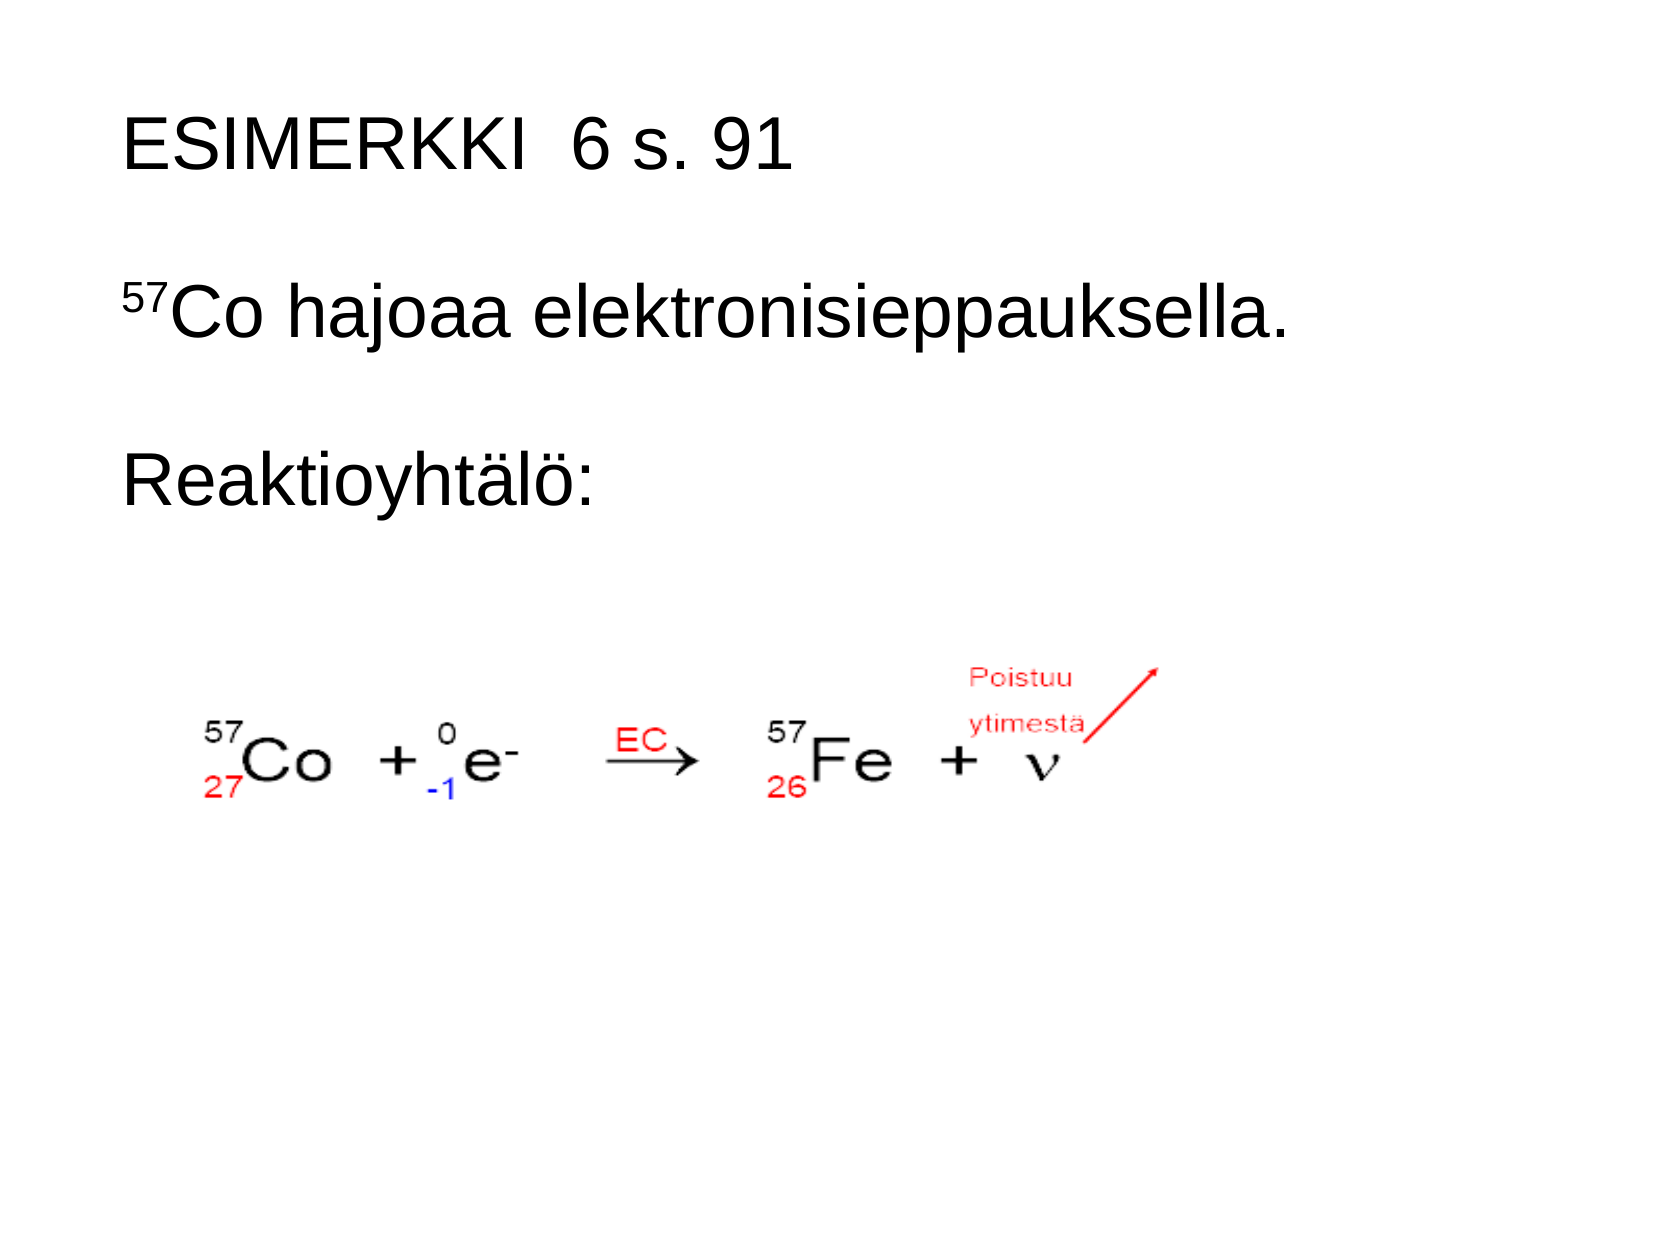

ESIMERKKI 6 s. 91
57Co hajoaa elektronisieppauksella.
Reaktioyhtälö: